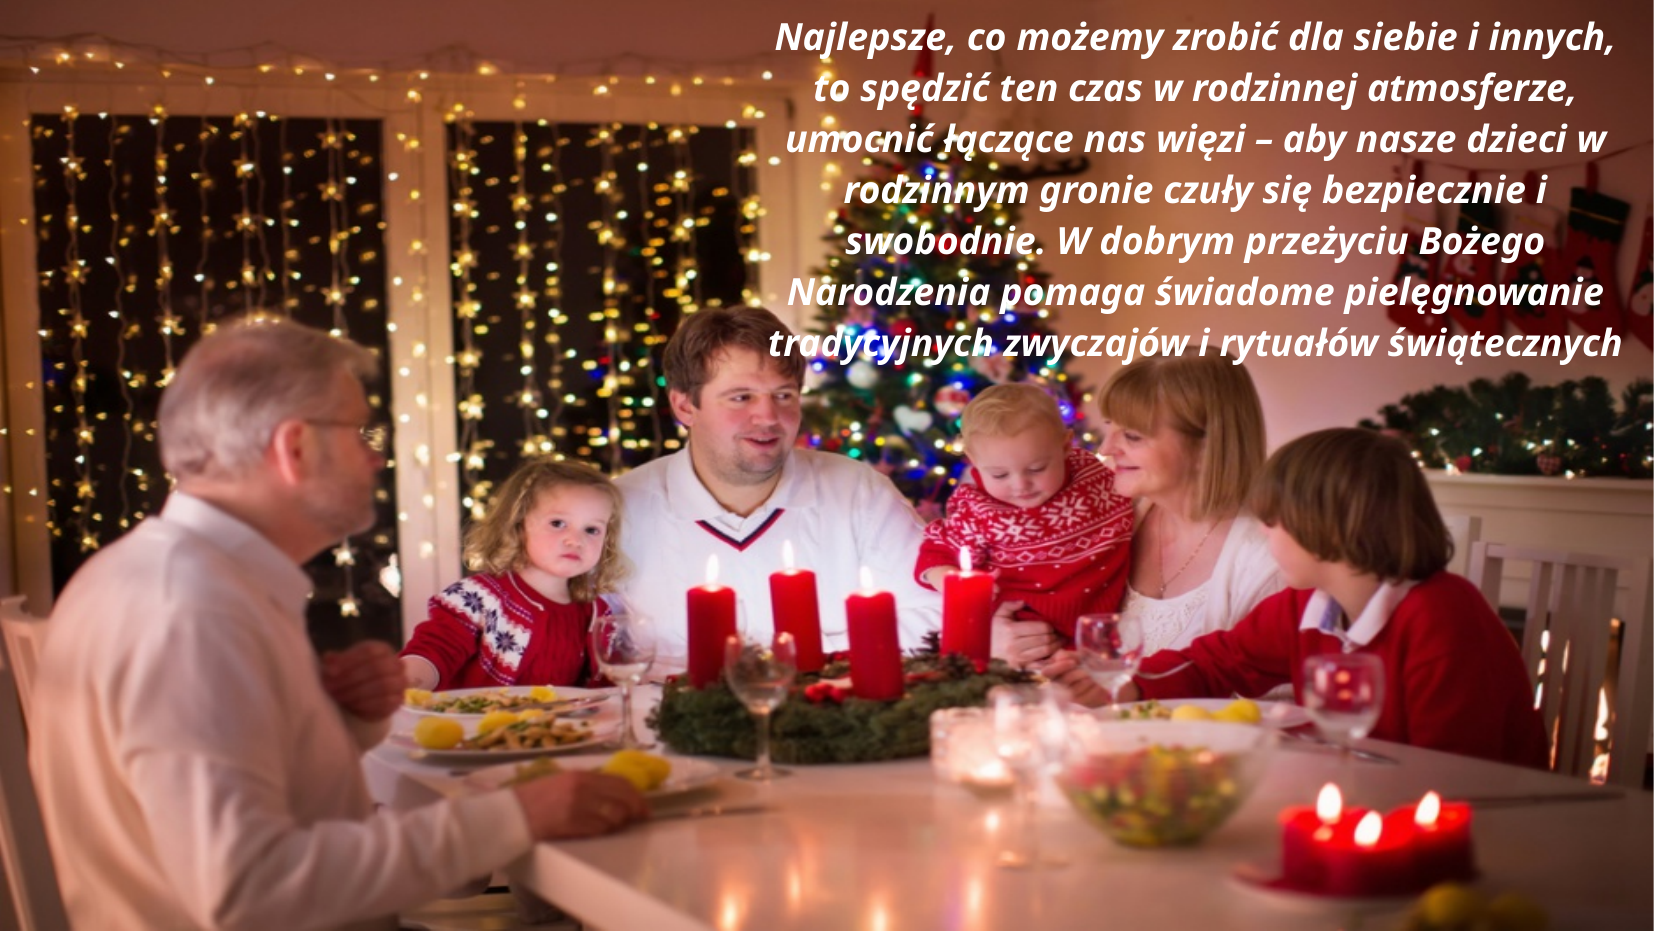

Najlepsze, co możemy zrobić dla siebie i innych, to spędzić ten czas w rodzinnej atmosferze, umocnić łączące nas więzi – aby nasze dzieci w rodzinnym gronie czuły się bezpiecznie i swobodnie. W dobrym przeżyciu Bożego Narodzenia pomaga świadome pielęgnowanie tradycyjnych zwyczajów i rytuałów świątecznych